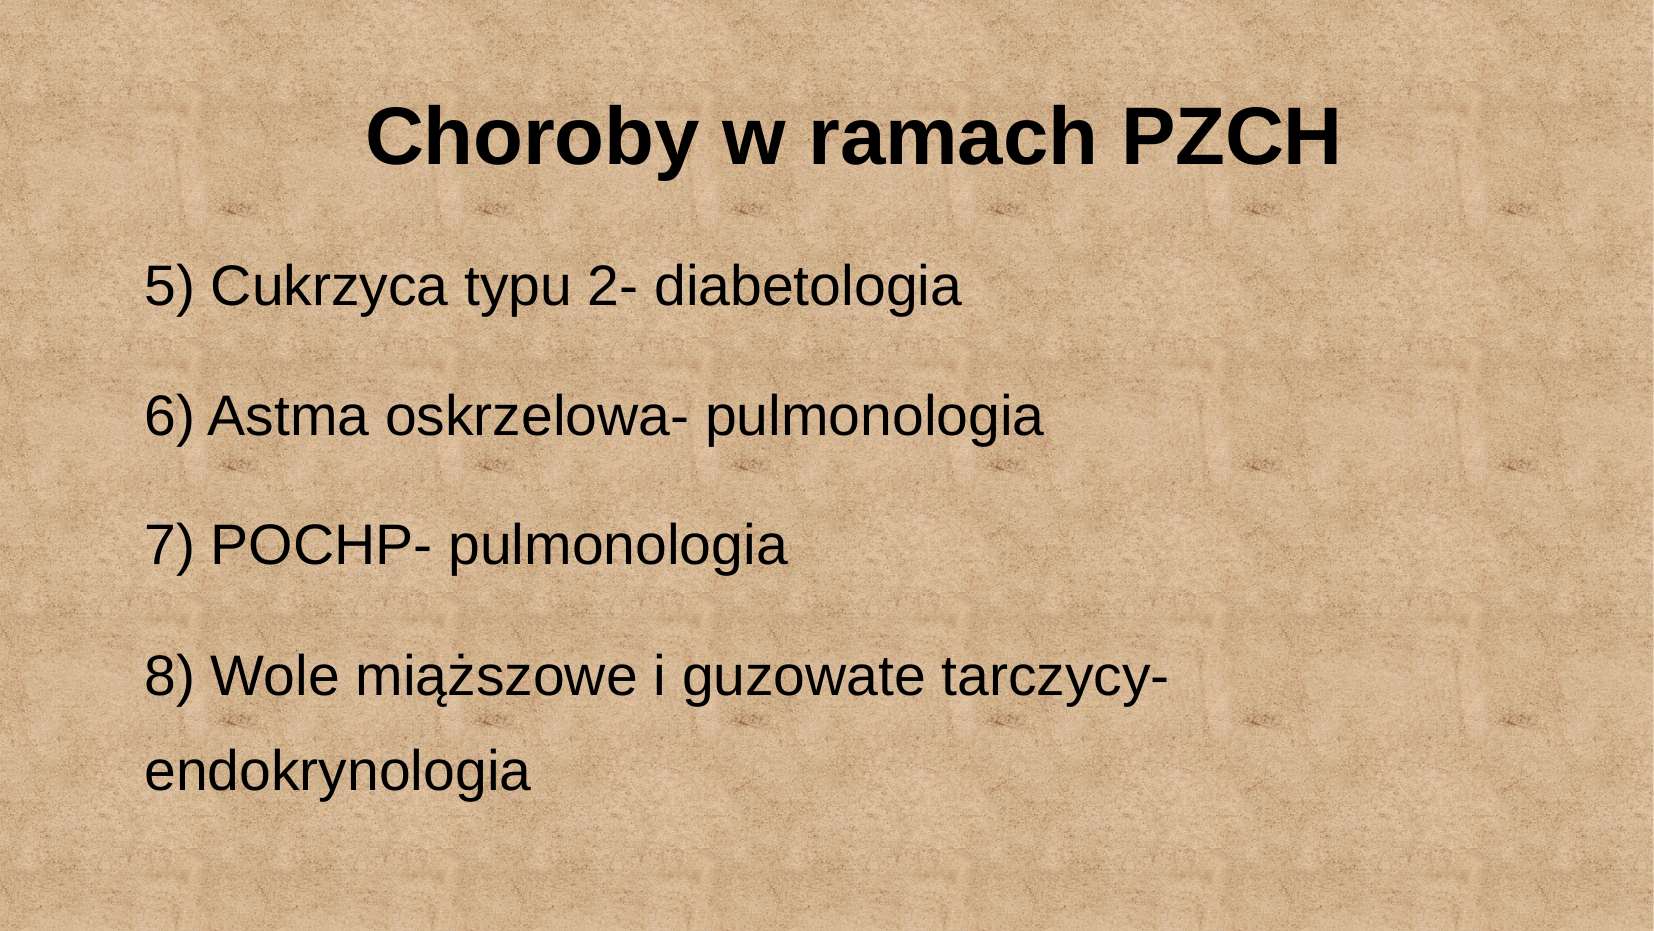

# Choroby w ramach PZCH
5) Cukrzyca typu 2- diabetologia
6) Astma oskrzelowa- pulmonologia
7) POCHP- pulmonologia
8) Wole miąższowe i guzowate tarczycy- endokrynologia